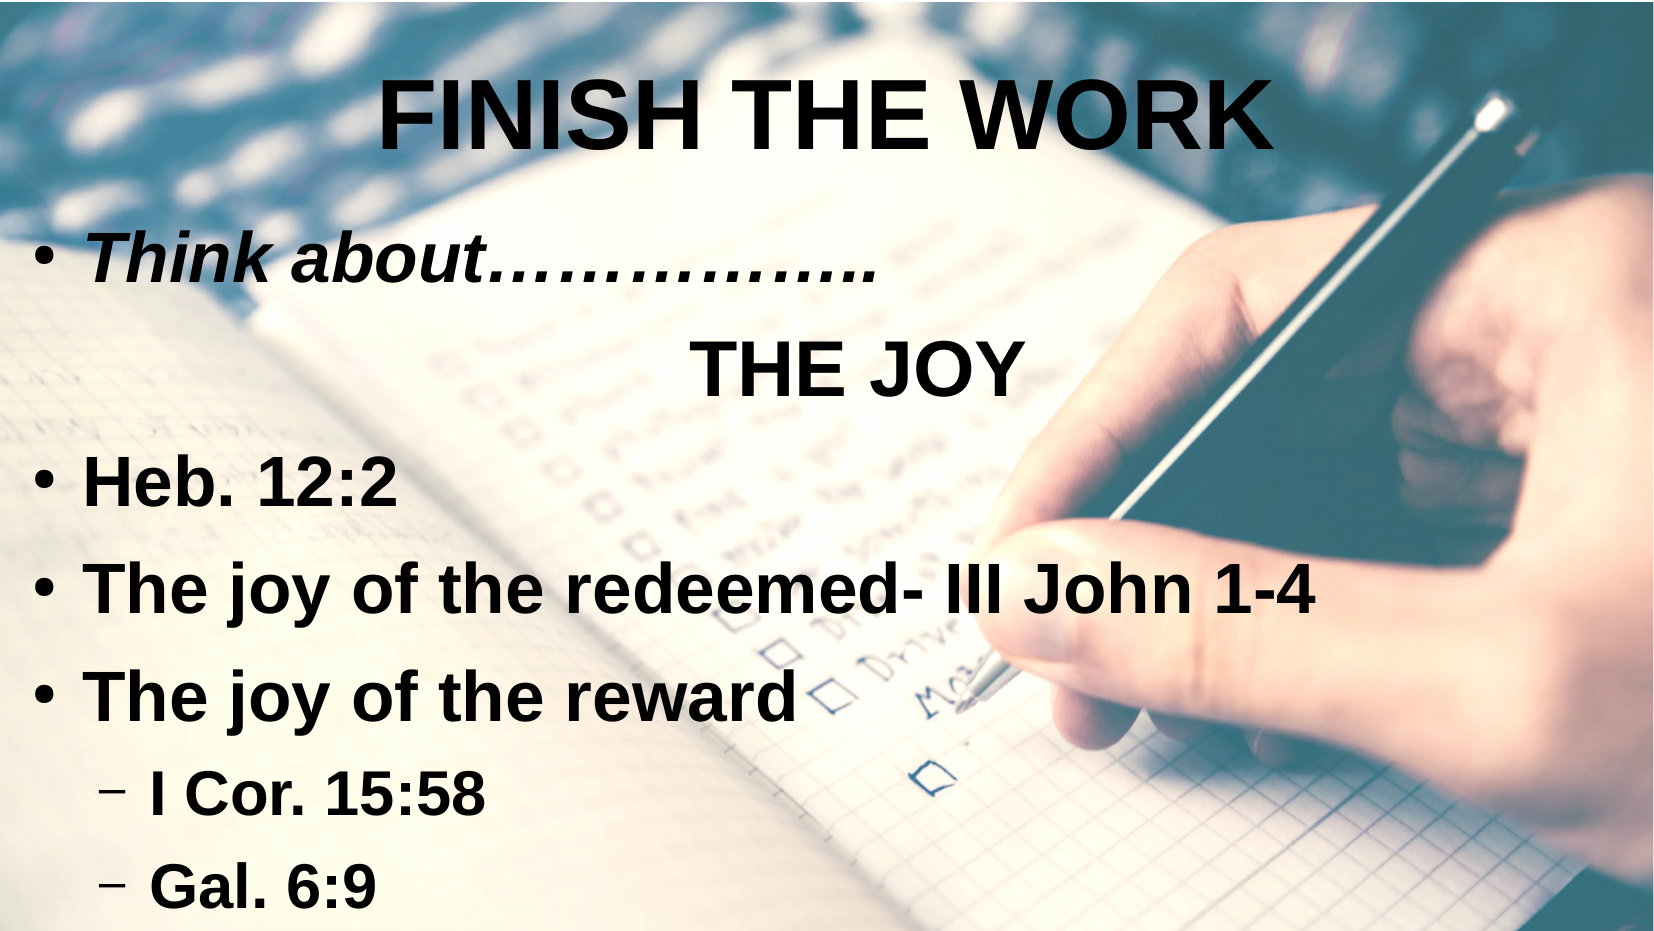

# FINISH THE WORK
Think about……………..
THE JOY
Heb. 12:2
The joy of the redeemed- III John 1-4
The joy of the reward
I Cor. 15:58
Gal. 6:9